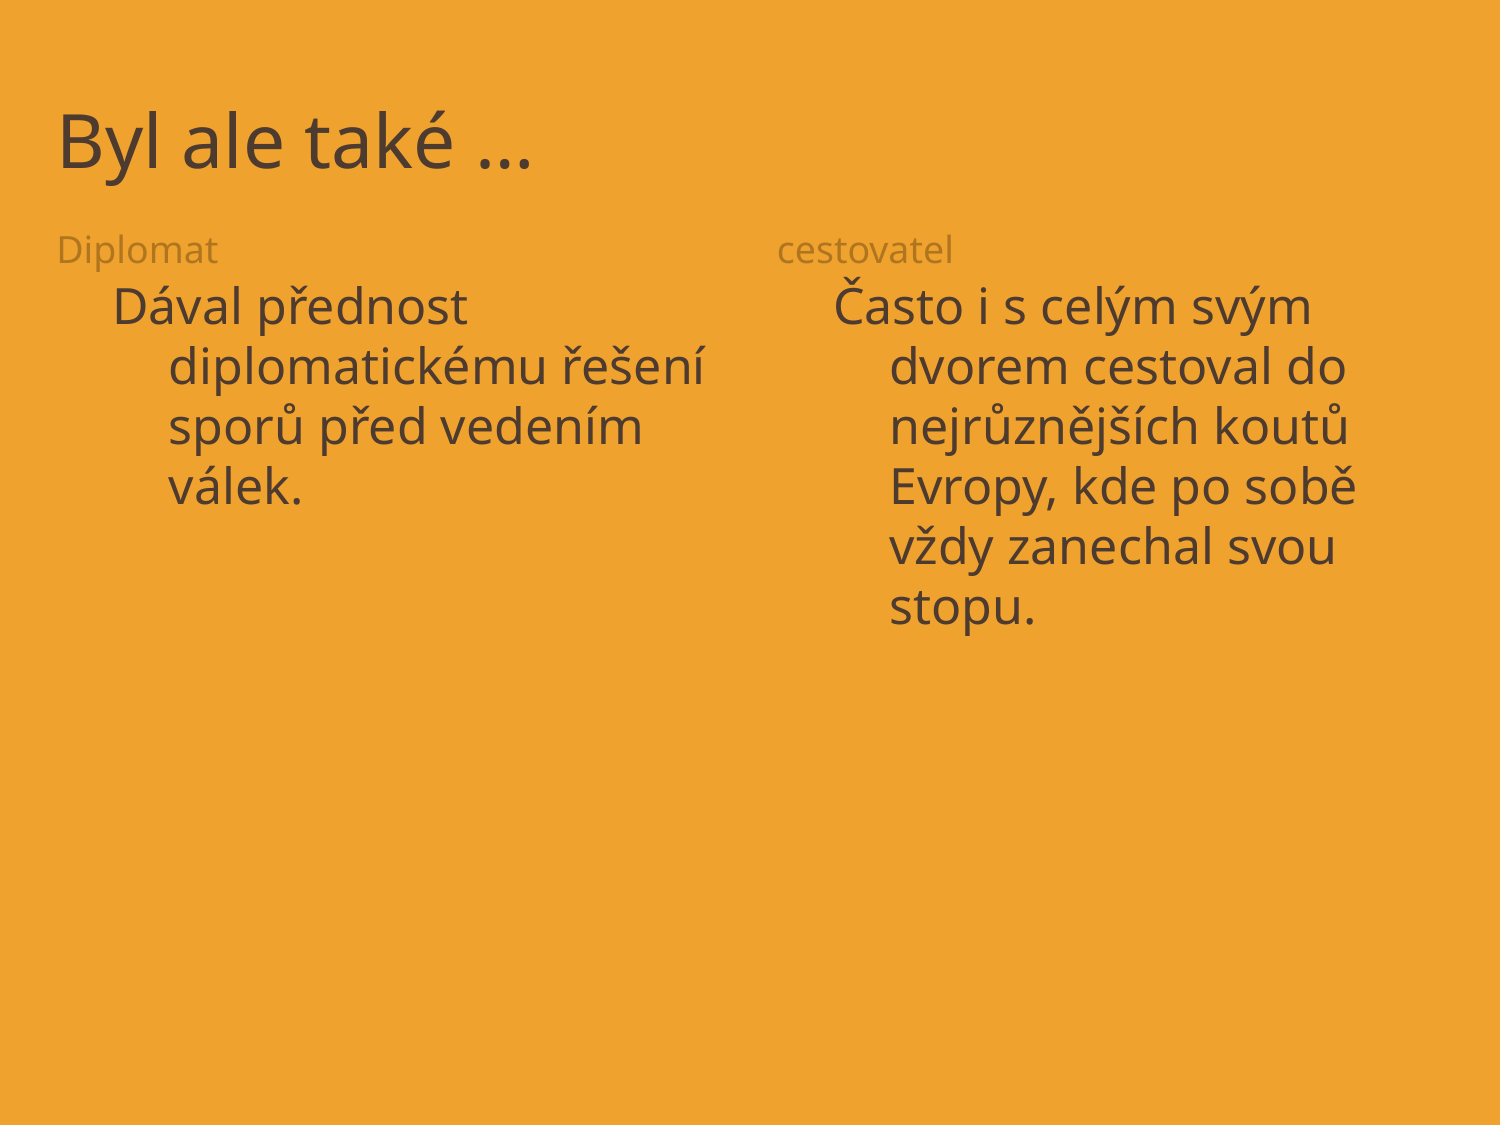

# Byl ale také …
Diplomat
cestovatel
Dával přednost diplomatickému řešení sporů před vedením válek.
Často i s celým svým dvorem cestoval do nejrůznějších koutů Evropy, kde po sobě vždy zanechal svou stopu.